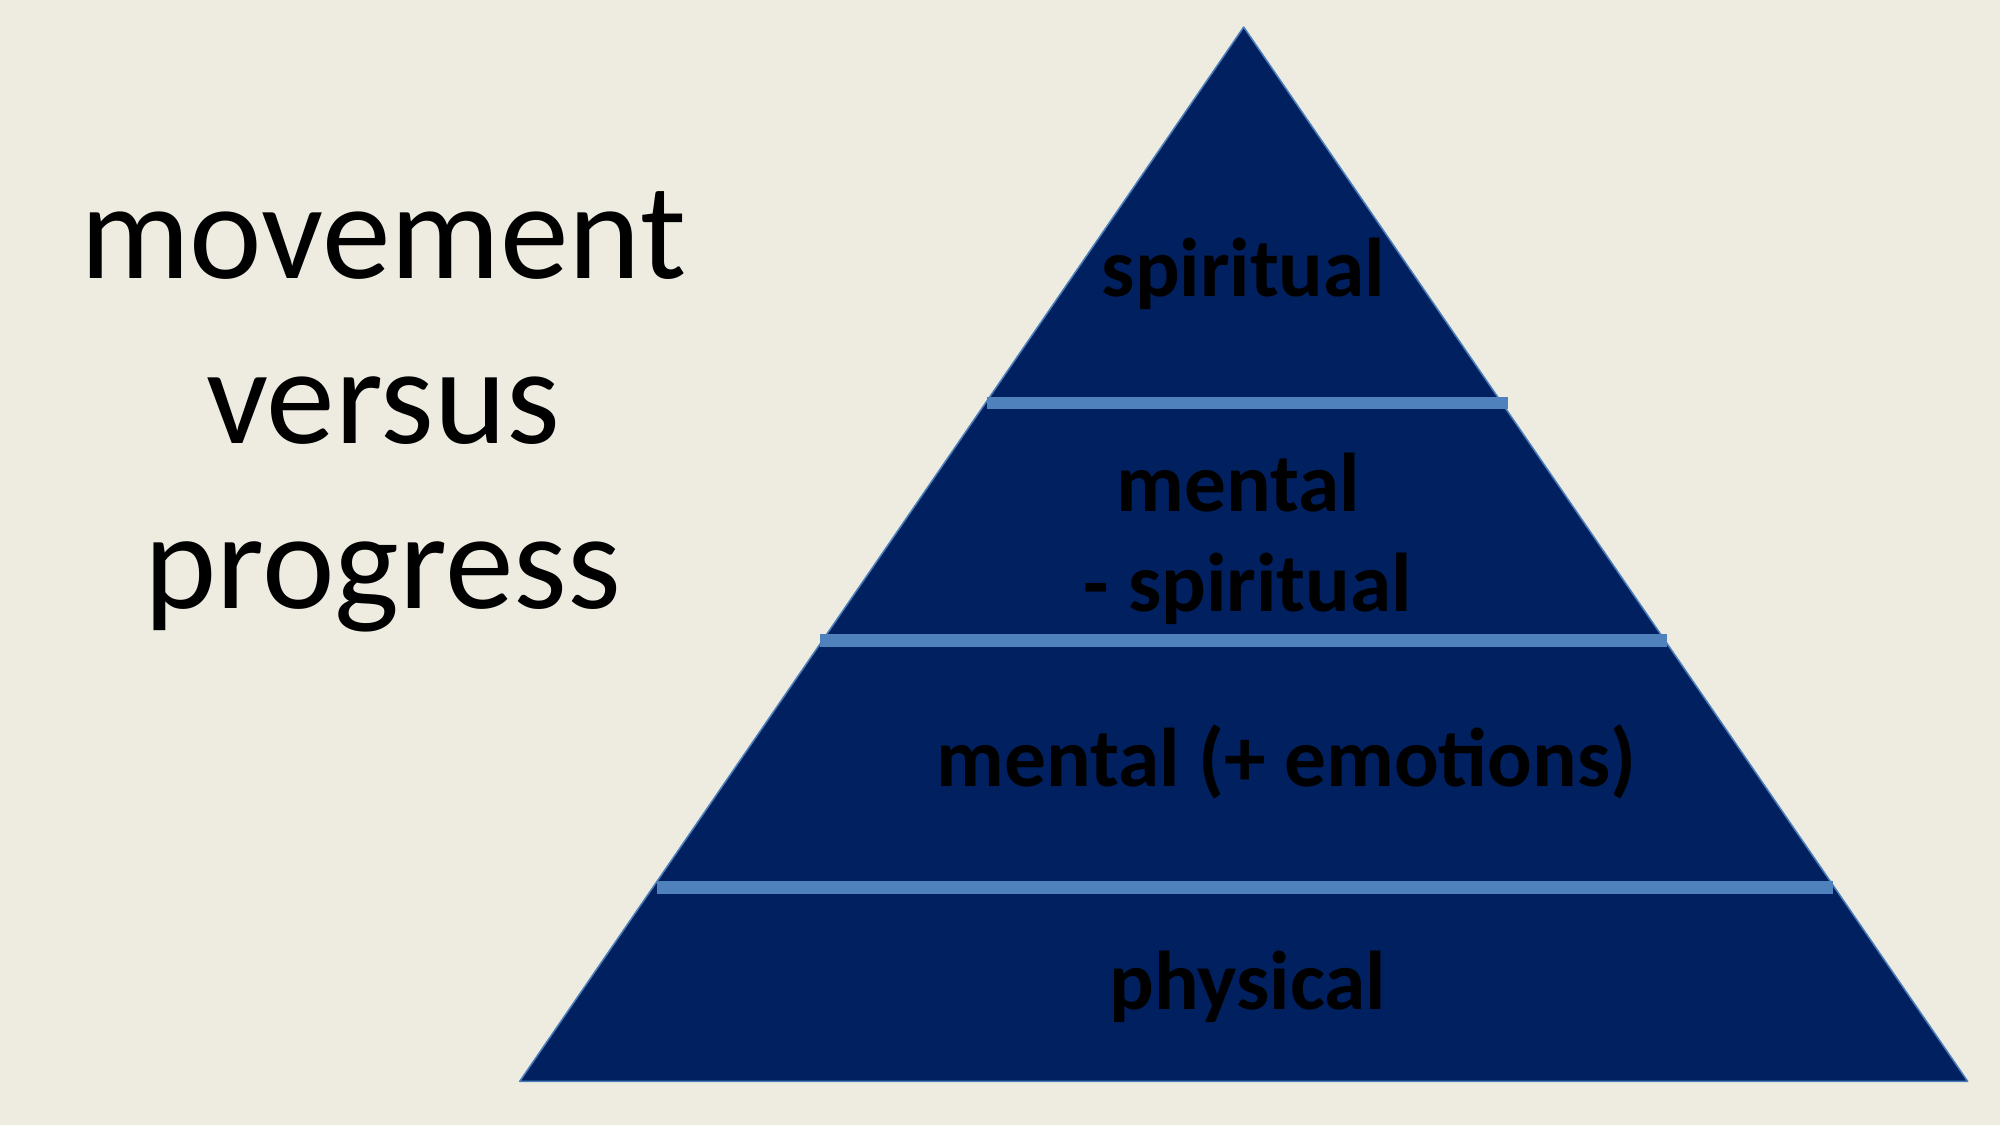

movement versus
progress
spiritual
mental
- spiritual
mental (+ emotions)
physical